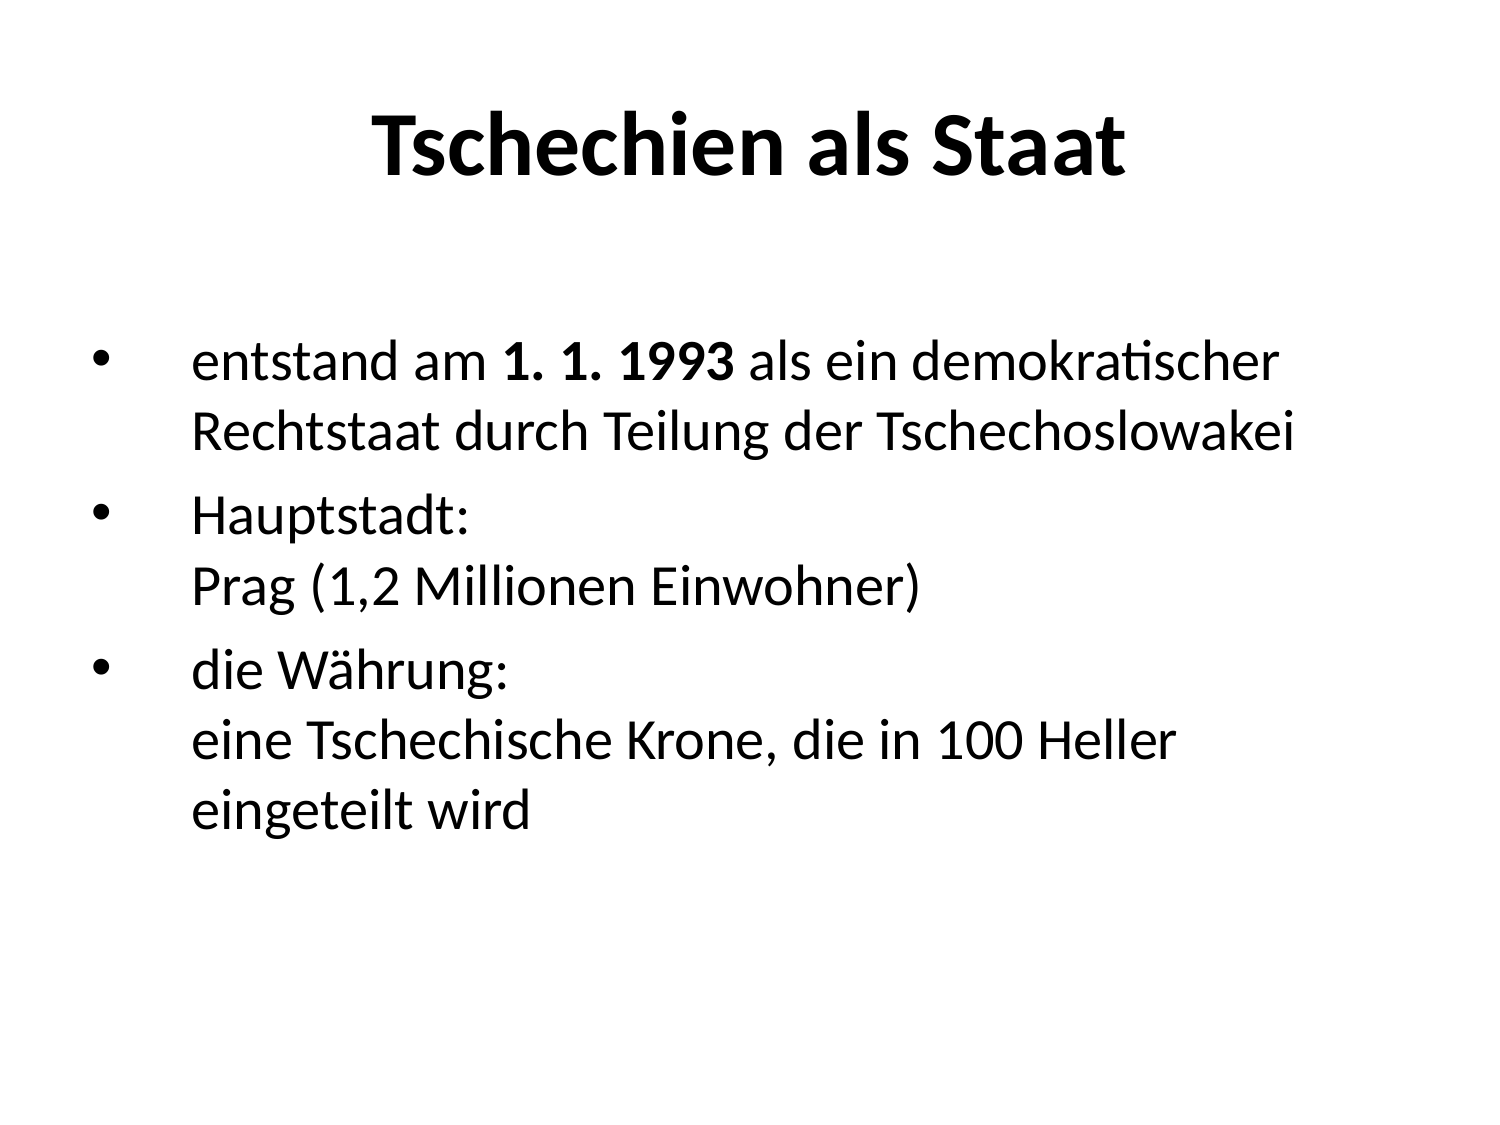

# Tschechien als Staat
entstand am 1. 1. 1993 als ein demokratischer Rechtstaat durch Teilung der Tschechoslowakei
Hauptstadt:
Prag (1,2 Millionen Einwohner)
die Währung:
eine Tschechische Krone, die in 100 Heller eingeteilt wird